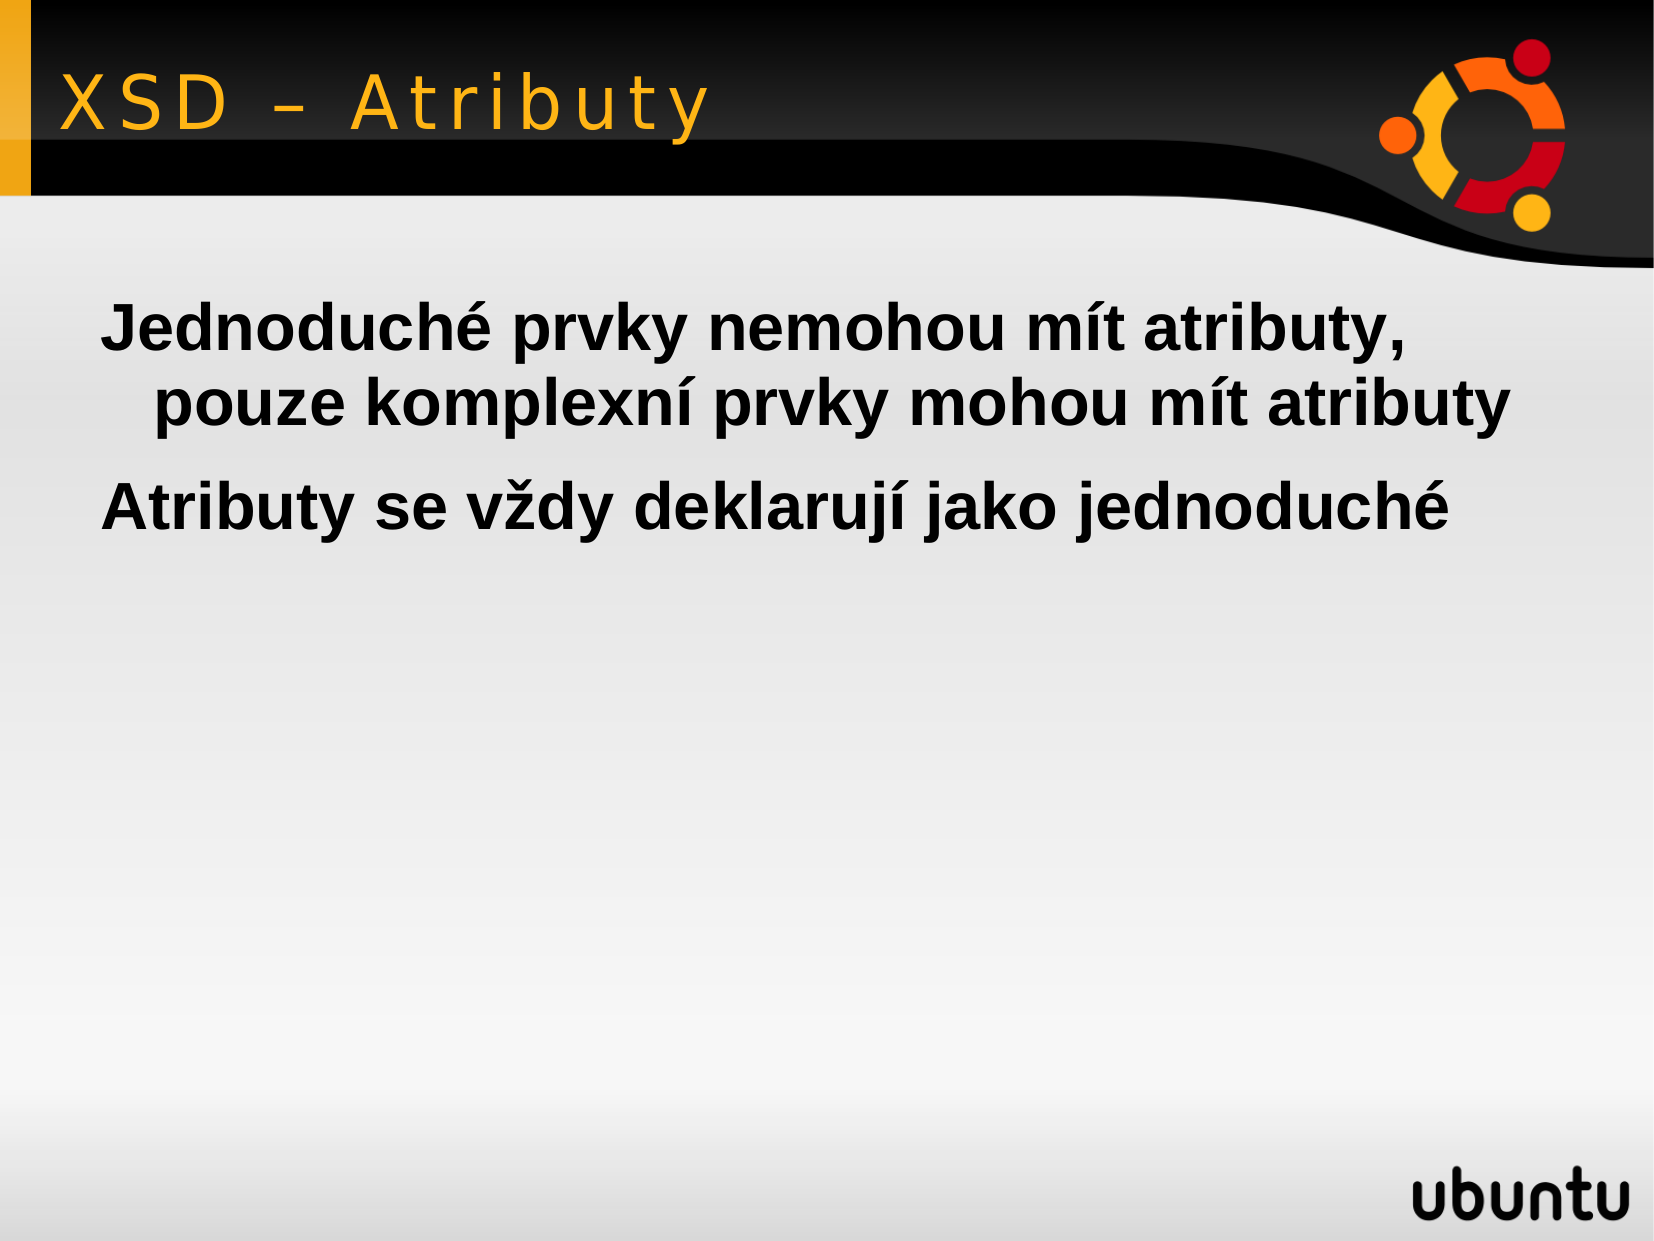

# XSD – Atributy
Jednoduché prvky nemohou mít atributy, pouze komplexní prvky mohou mít atributy
Atributy se vždy deklarují jako jednoduché